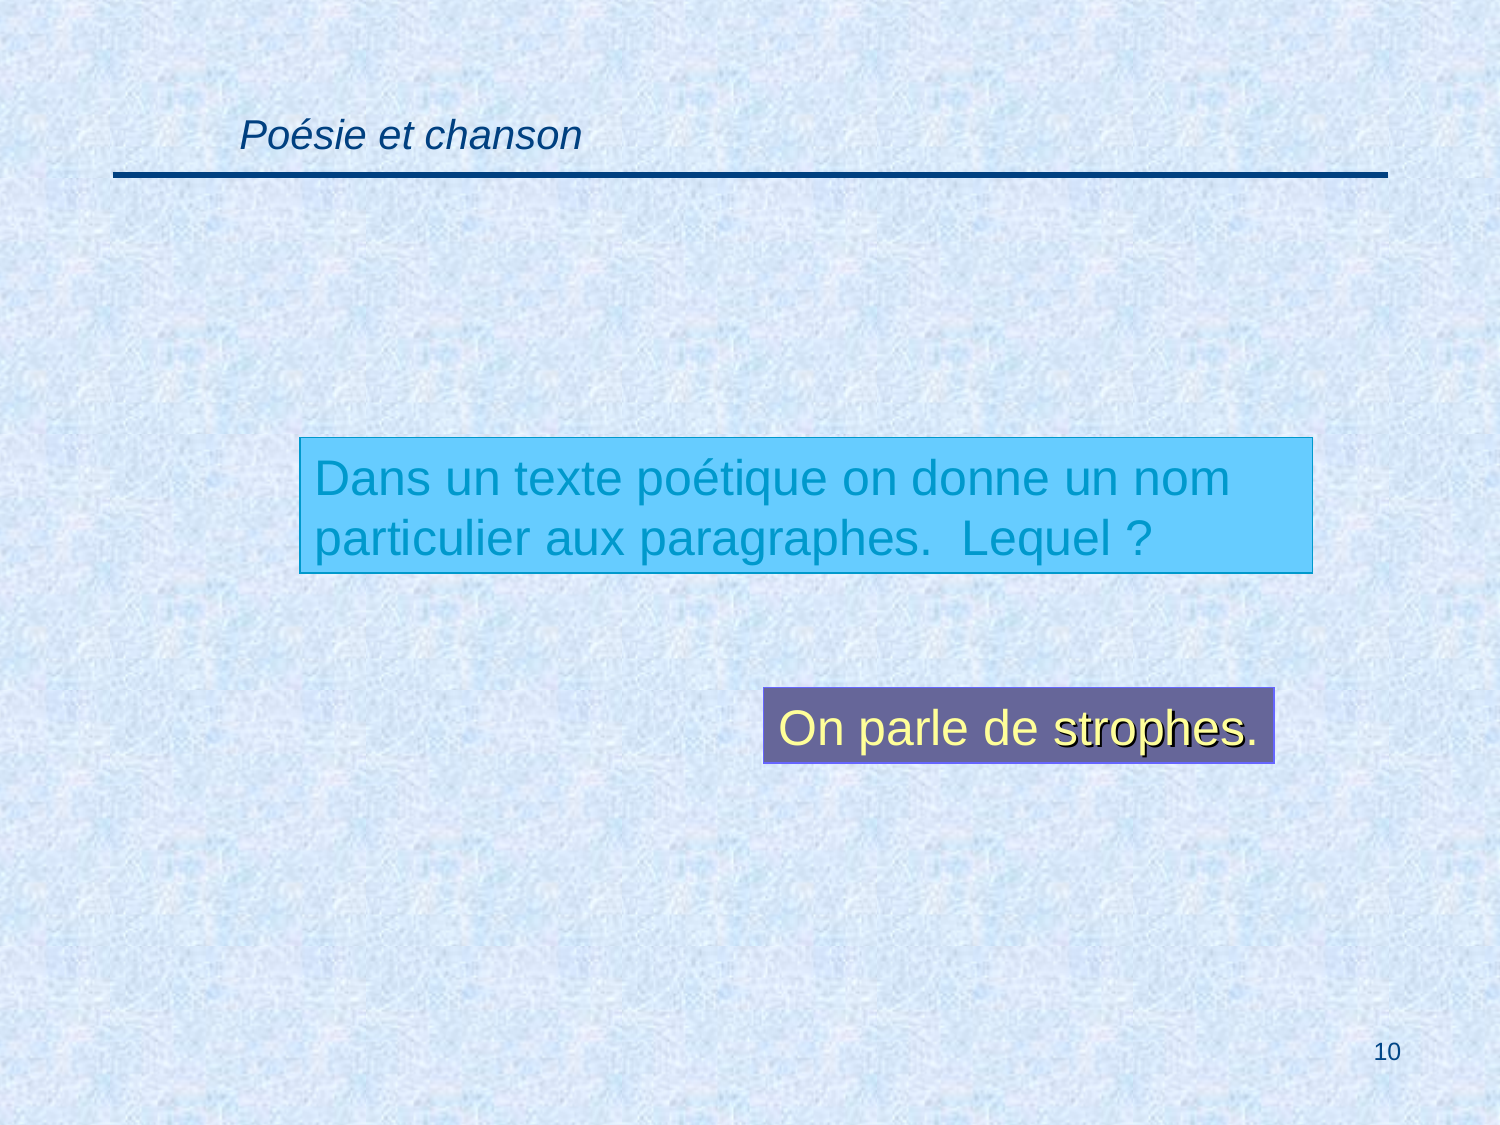

Poésie et chanson
Dans un texte poétique on donne un nom particulier aux paragraphes. Lequel ?
On parle de strophes.
10